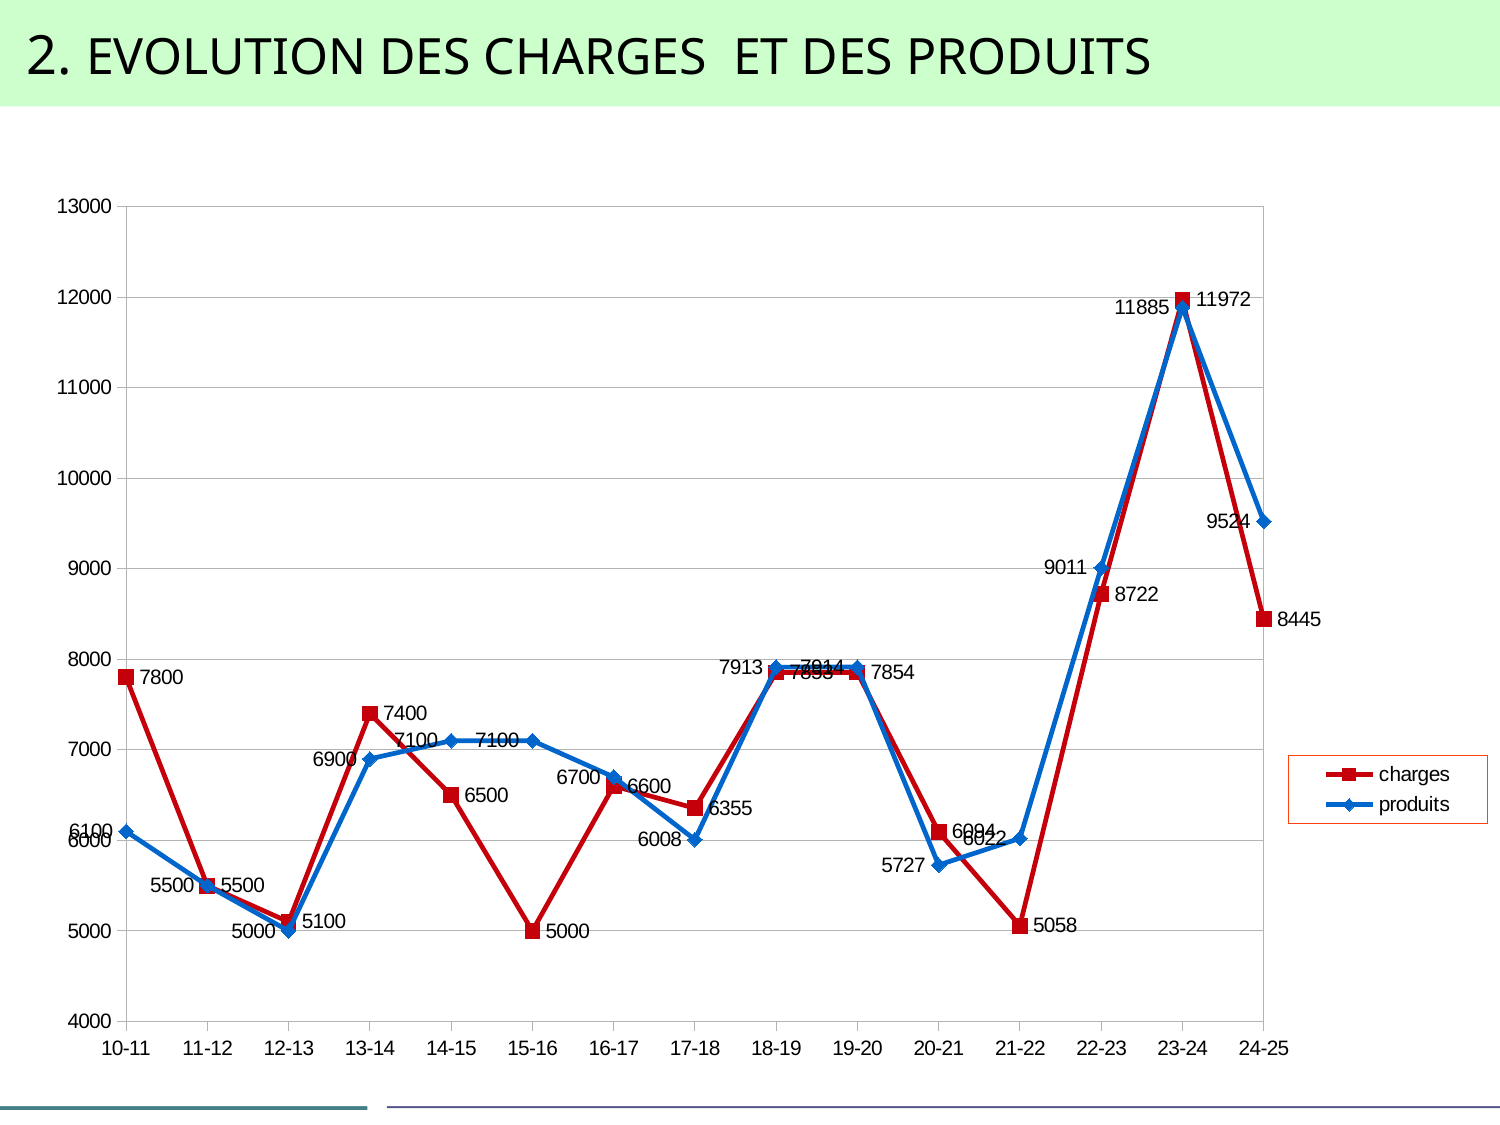

2. EVOLUTION DES CHARGES ET DES PRODUITS
### Chart
| Category | charges | produits |
|---|---|---|
| 10-11 | 7800.0 | 6100.0 |
| 11-12 | 5500.0 | 5500.0 |
| 12-13 | 5100.0 | 5000.0 |
| 13-14 | 7400.0 | 6900.0 |
| 14-15 | 6500.0 | 7100.0 |
| 15-16 | 5000.0 | 7100.0 |
| 16-17 | 6600.0 | 6700.0 |
| 17-18 | 6355.0 | 6008.0 |
| 18-19 | 7853.0 | 7913.0 |
| 19-20 | 7854.0 | 7914.0 |
| 20-21 | 6094.0 | 5727.0 |
| 21-22 | 5058.0 | 6022.0 |
| 22-23 | 8722.0 | 9011.0 |
| 23-24 | 11972.0 | 11885.0 |
| 24-25 | 8445.0 | 9524.0 |